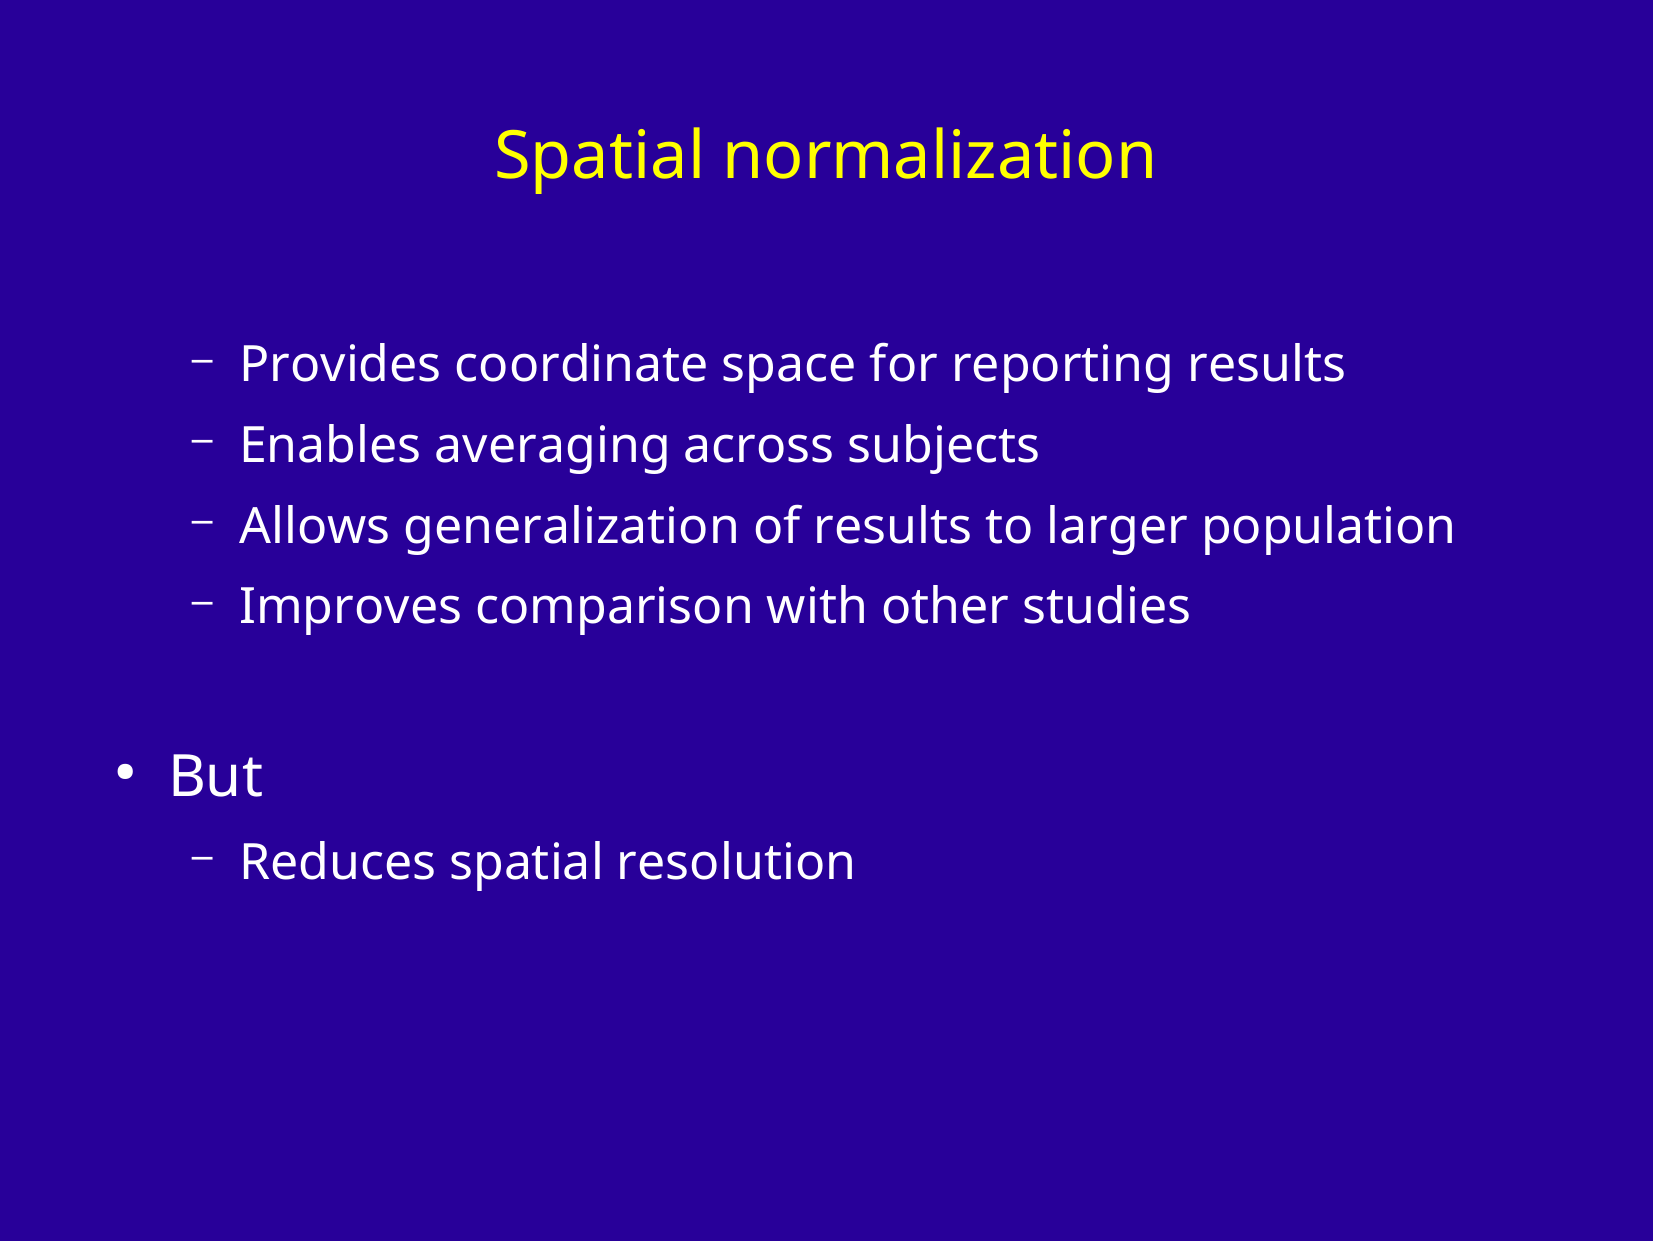

# Spatial normalization
Provides coordinate space for reporting results
Enables averaging across subjects
Allows generalization of results to larger population
Improves comparison with other studies
But
Reduces spatial resolution